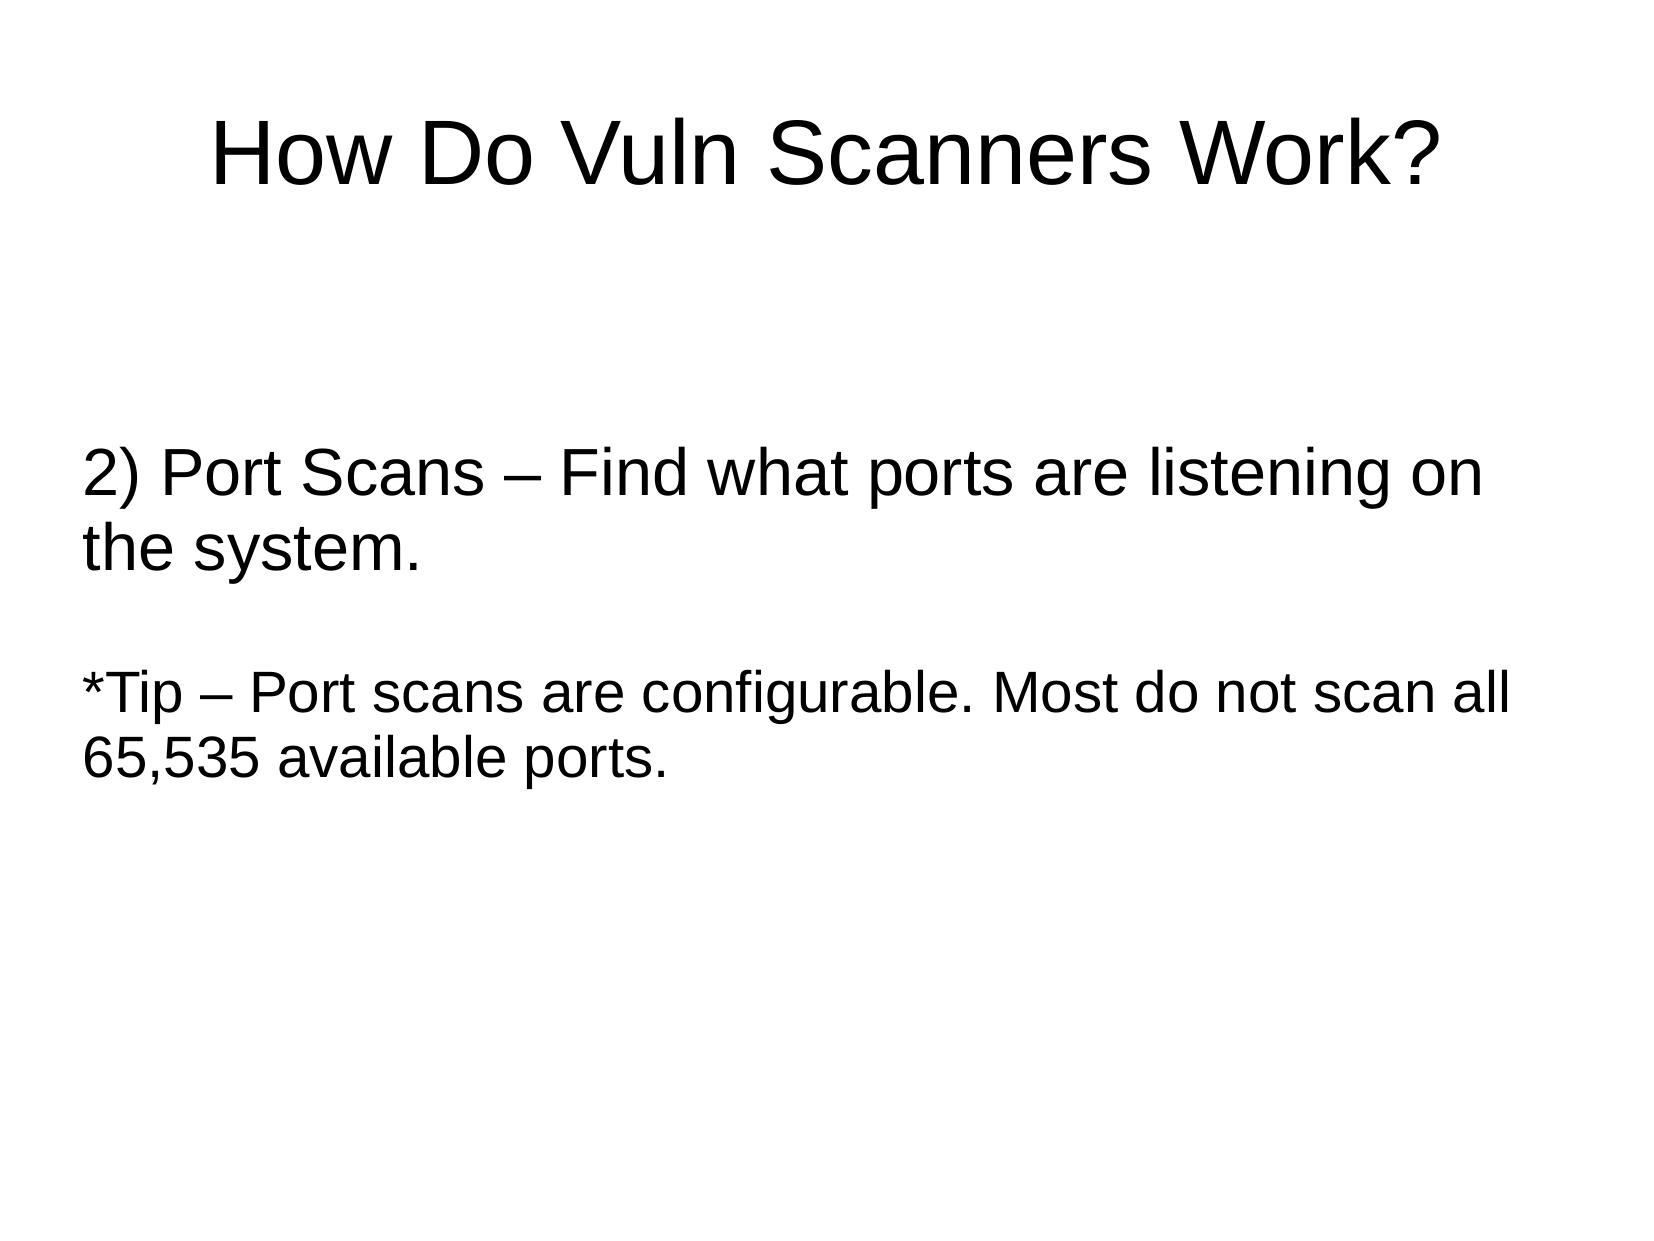

# How Do Vuln Scanners Work?
2) Port Scans – Find what ports are listening on the system.
*Tip – Port scans are configurable. Most do not scan all 65,535 available ports.